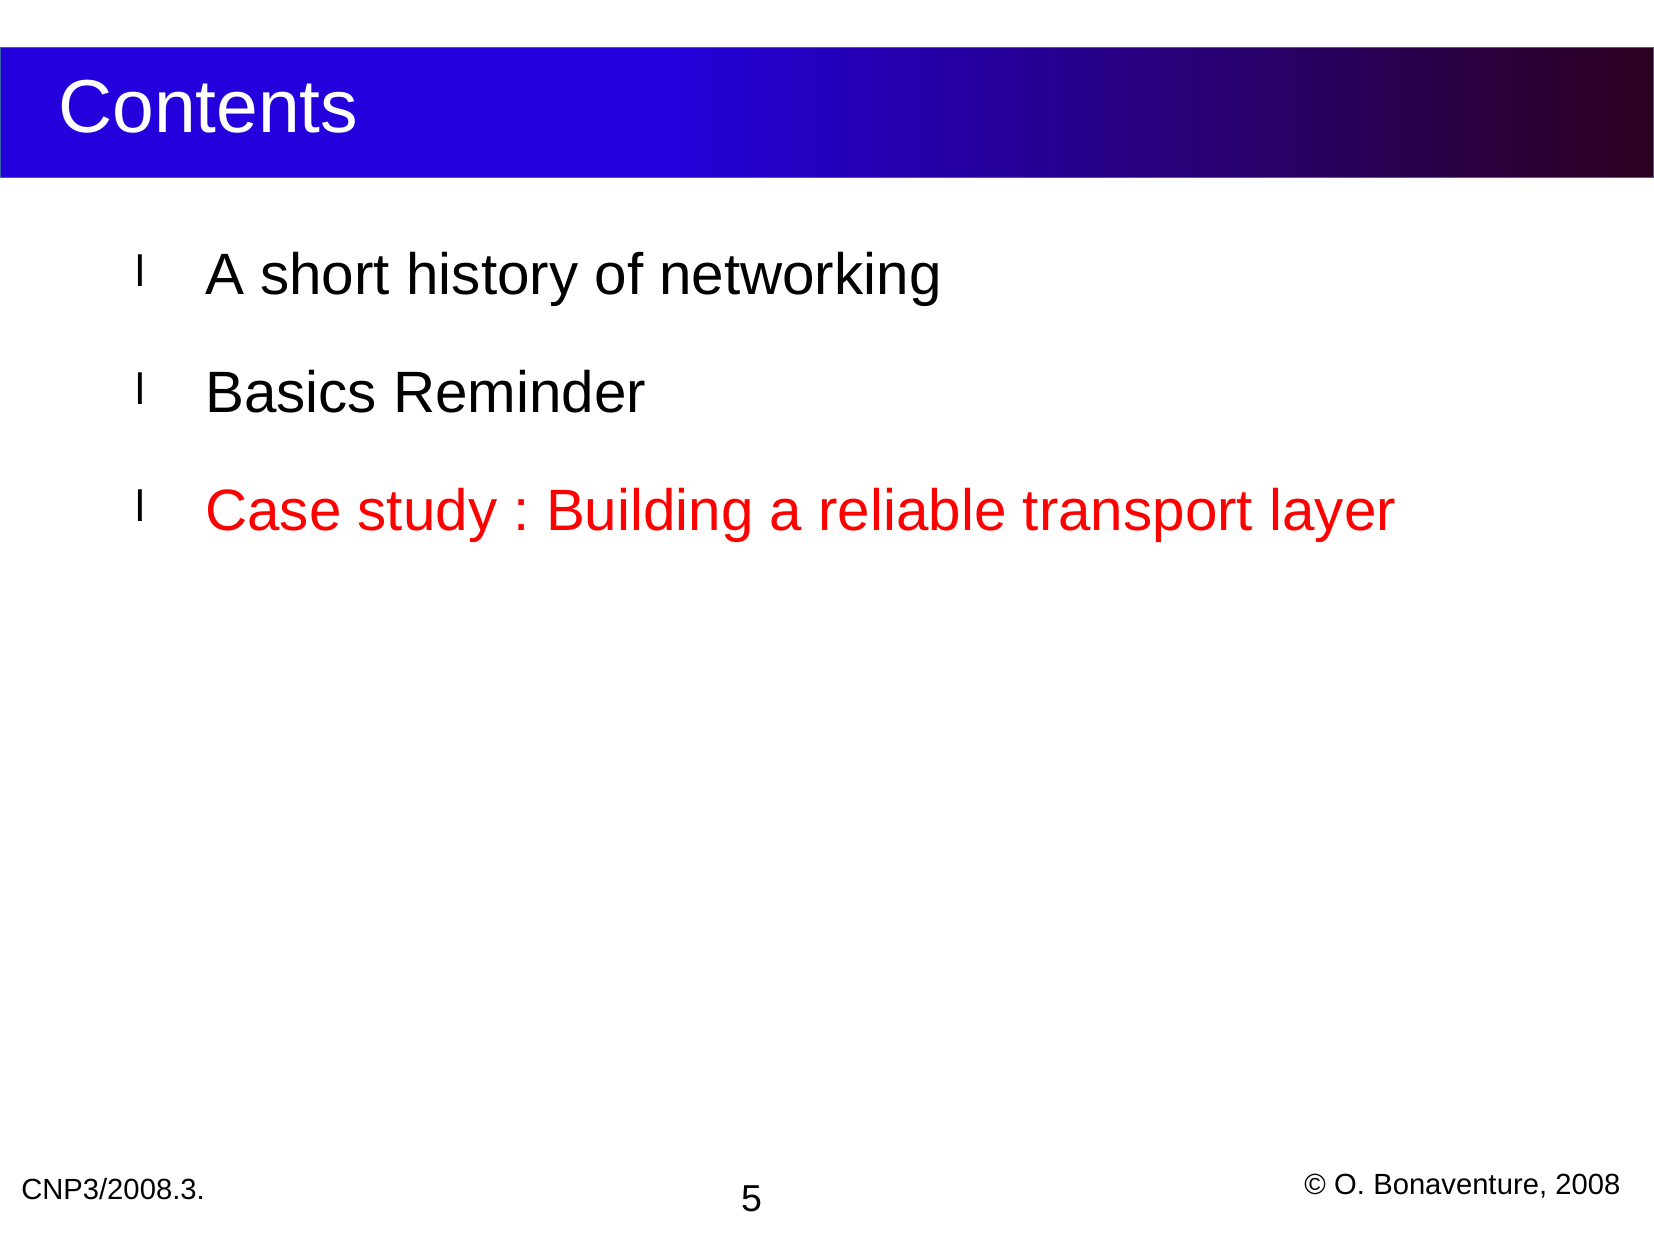

# Contents
A short history of networking
Basics Reminder
Case study : Building a reliable transport layer
© O. Bonaventure, 2008
CNP3/2008.3.